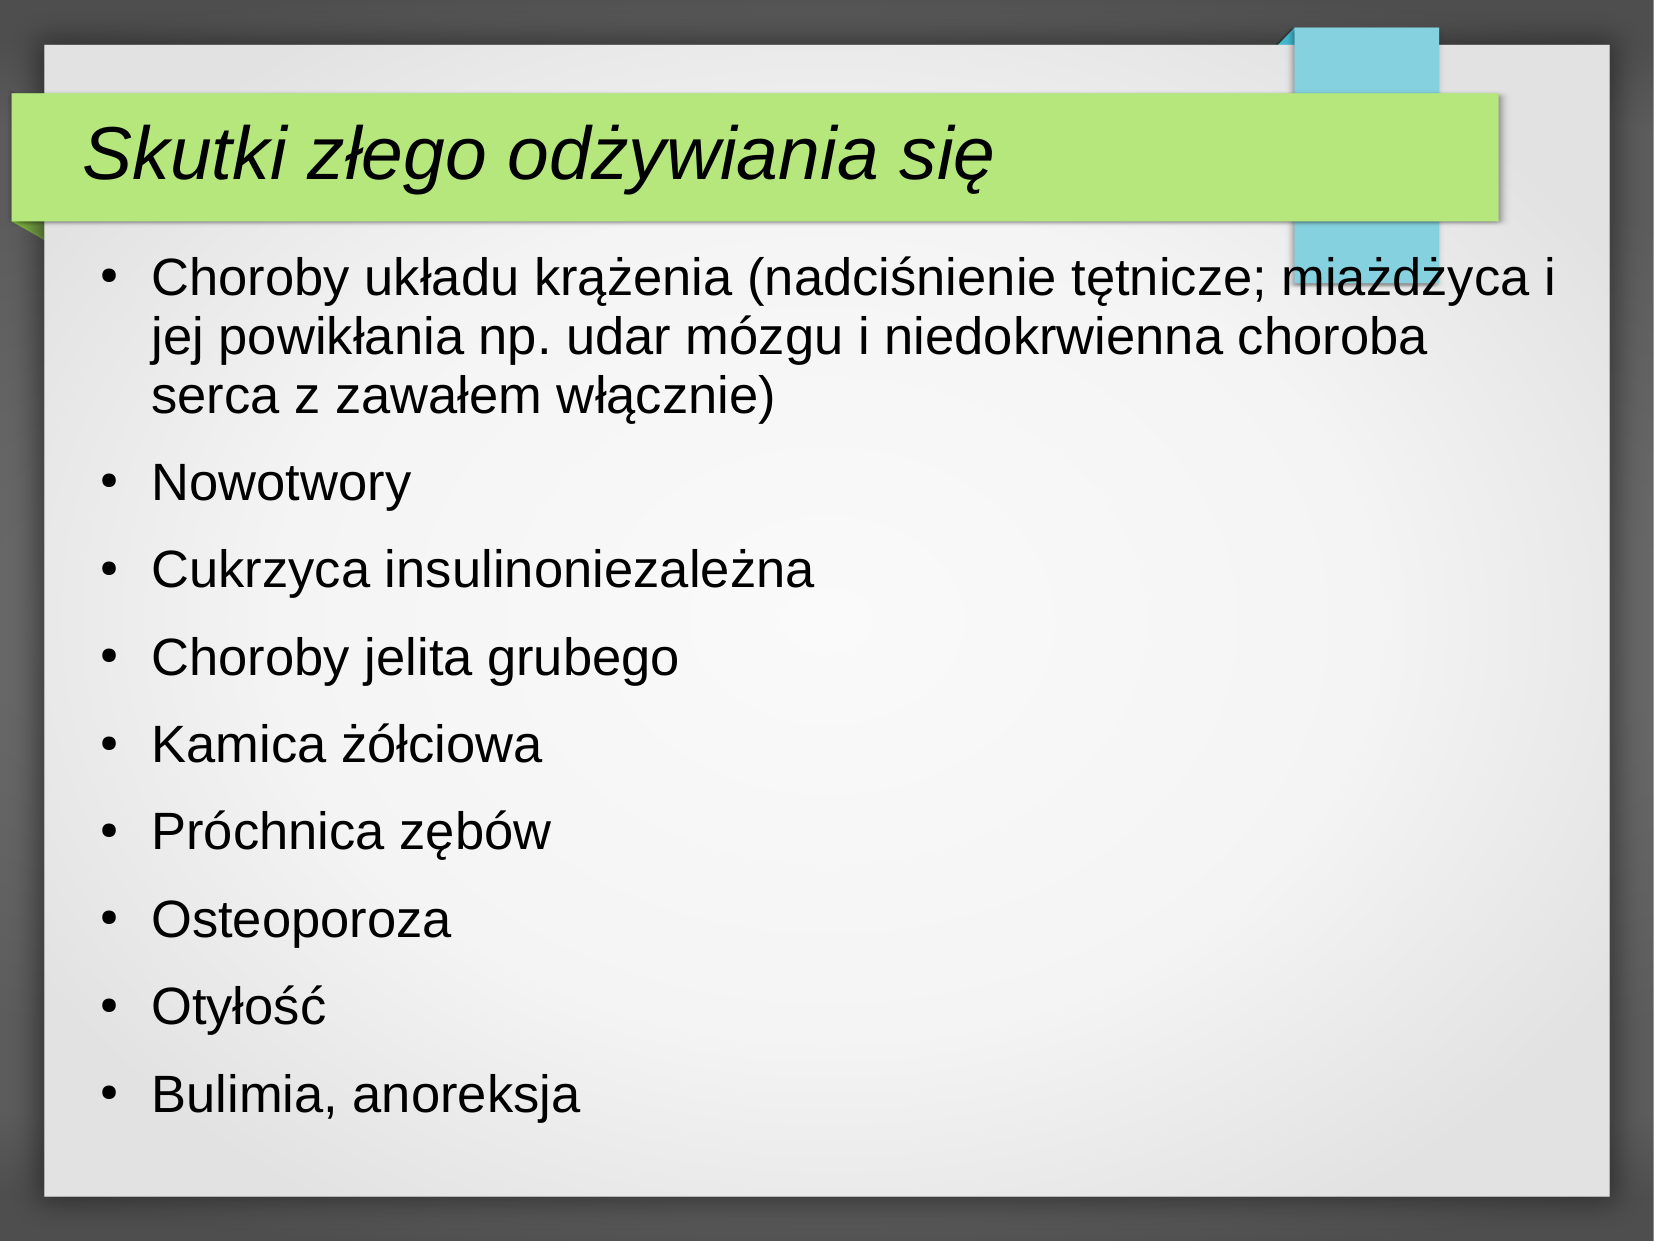

# Skutki złego odżywiania się
Choroby układu krążenia (nadciśnienie tętnicze; miażdżyca i jej powikłania np. udar mózgu i niedokrwienna choroba serca z zawałem włącznie)
Nowotwory
Cukrzyca insulinoniezależna
Choroby jelita grubego
Kamica żółciowa
Próchnica zębów
Osteoporoza
Otyłość
Bulimia, anoreksja